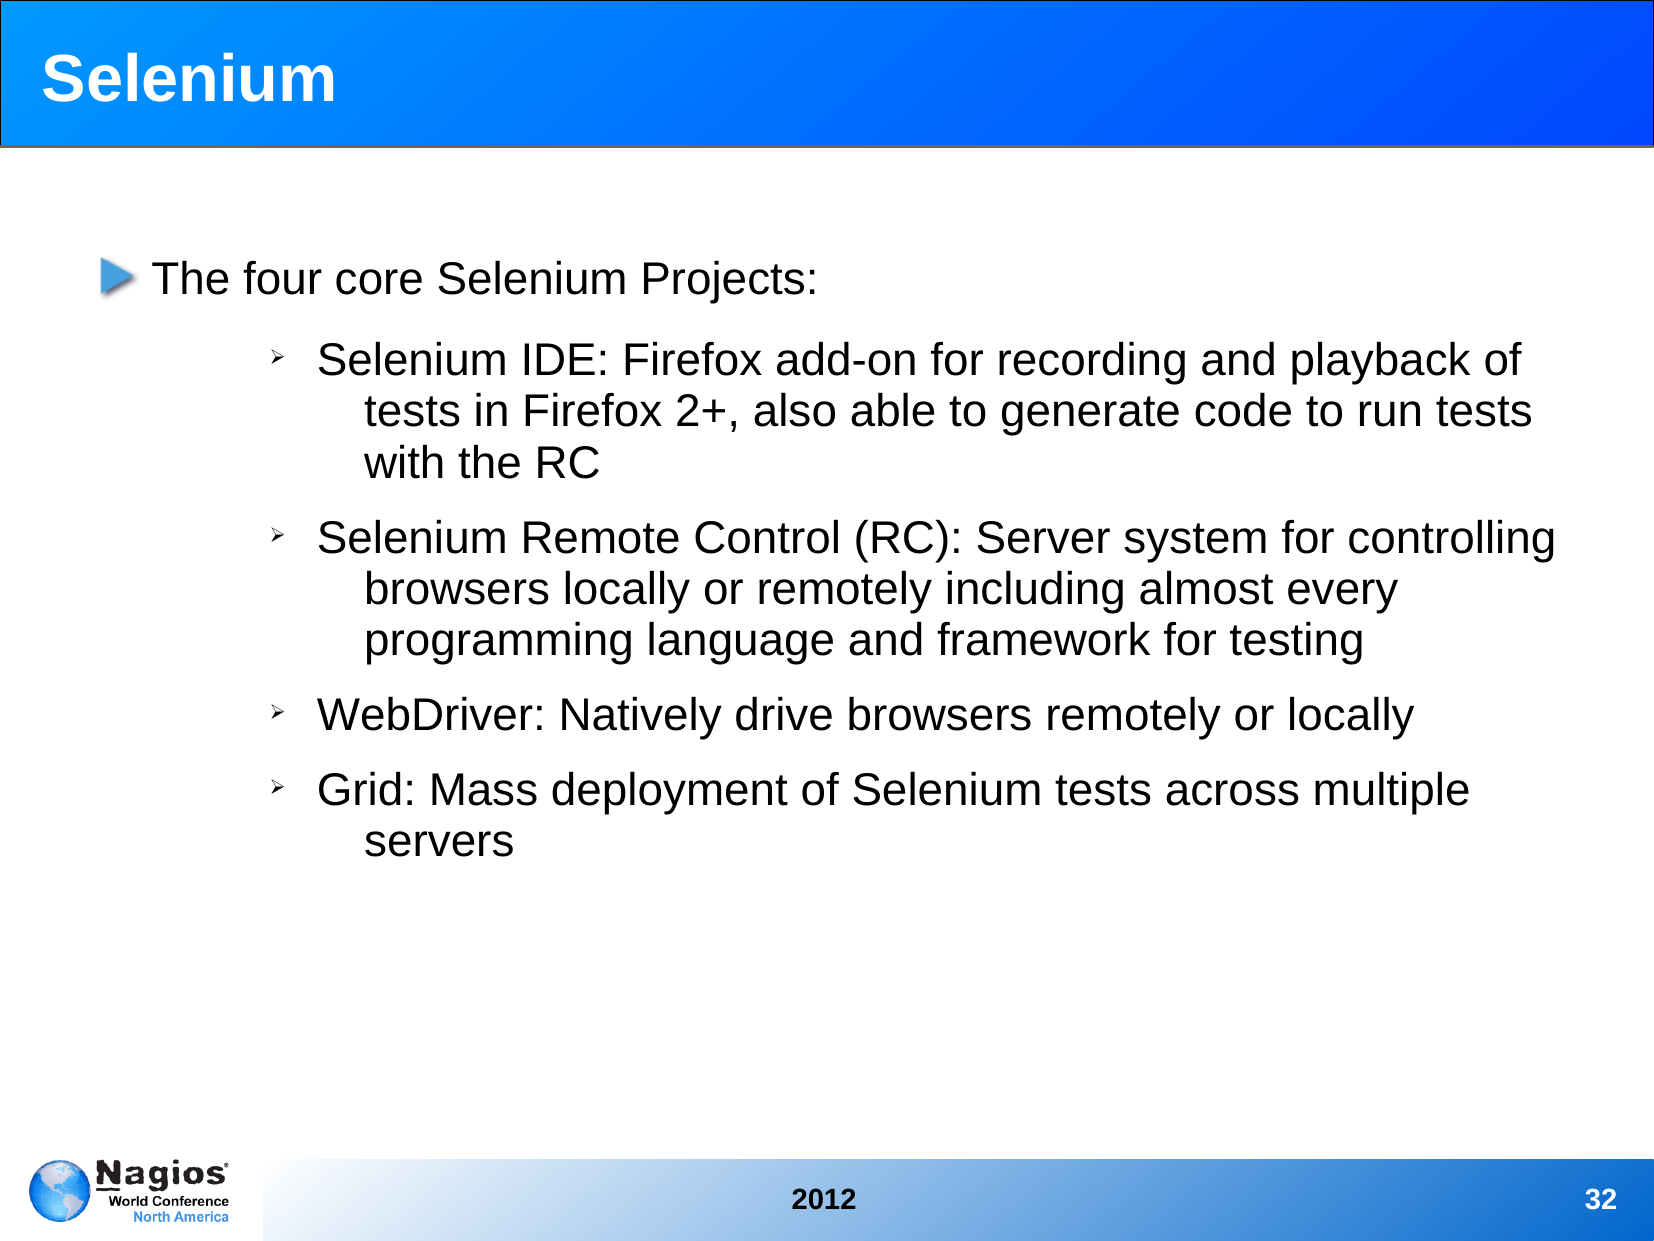

# Selenium
The four core Selenium Projects:
Selenium IDE: Firefox add-on for recording and playback of tests in Firefox 2+, also able to generate code to run tests with the RC
Selenium Remote Control (RC): Server system for controlling browsers locally or remotely including almost every programming language and framework for testing
WebDriver: Natively drive browsers remotely or locally
Grid: Mass deployment of Selenium tests across multiple servers
2011
32